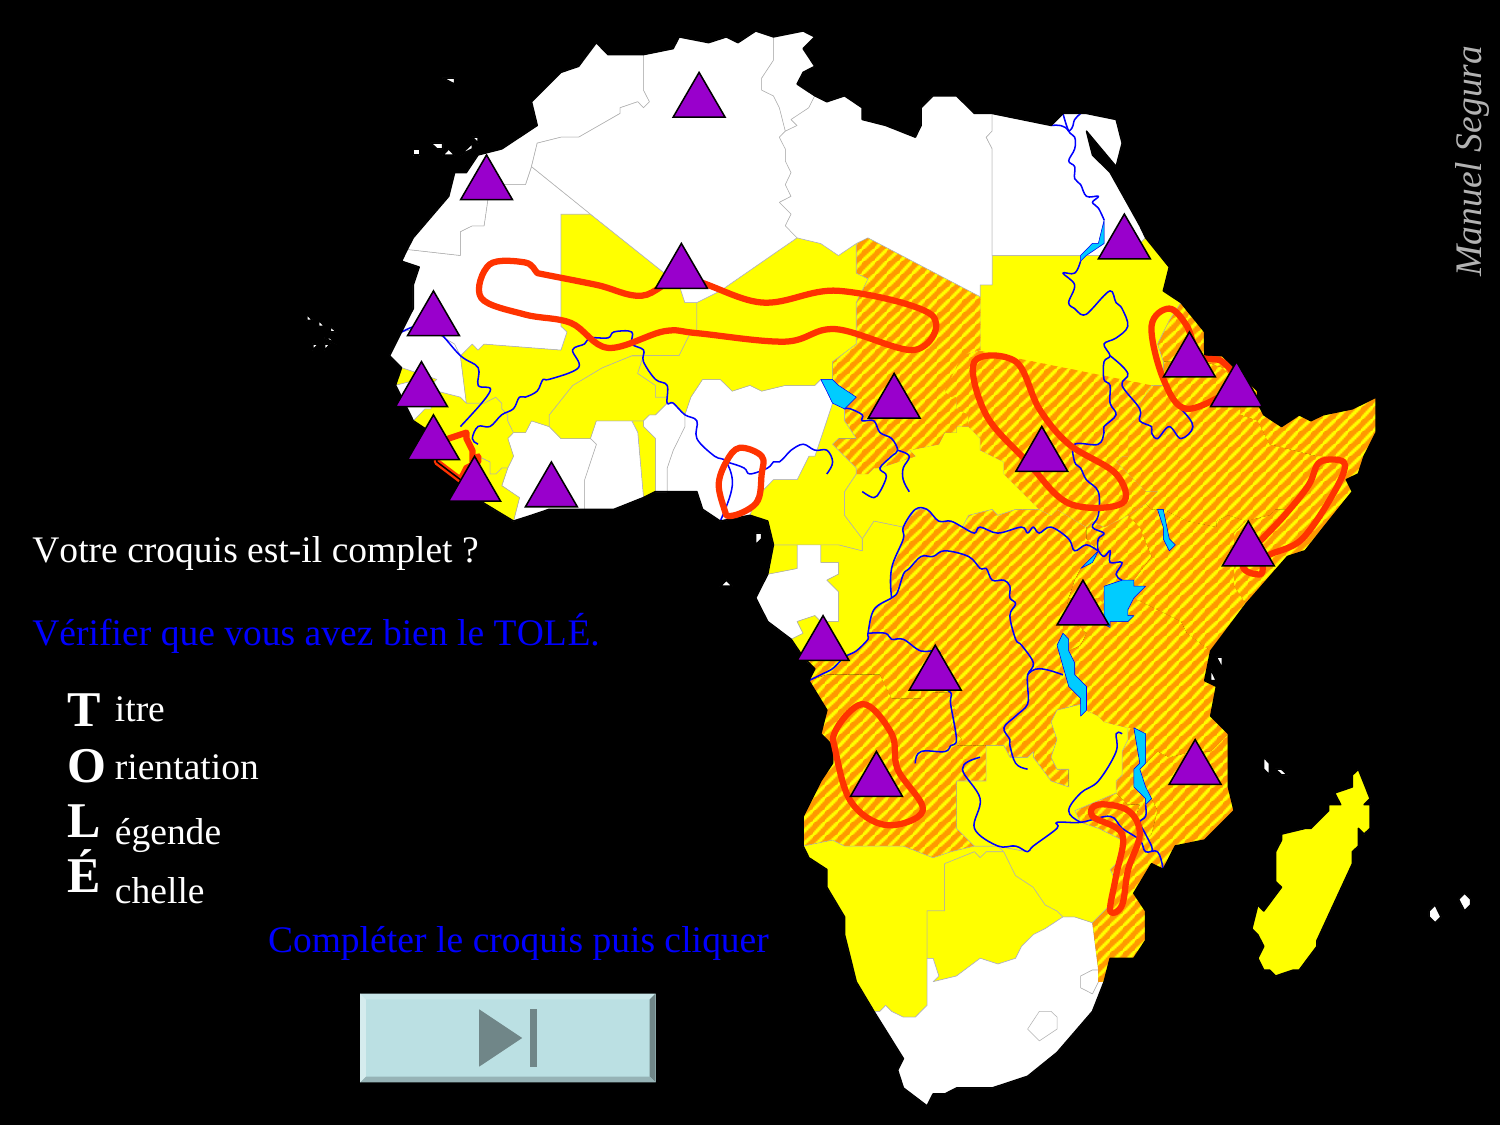

N
800 Km
Manuel Segura
Votre croquis est-il complet ?
Vérifier que vous avez bien le TOLÉ.
T
O
L
É
itre
rientation
égende
chelle
Compléter le croquis puis cliquer